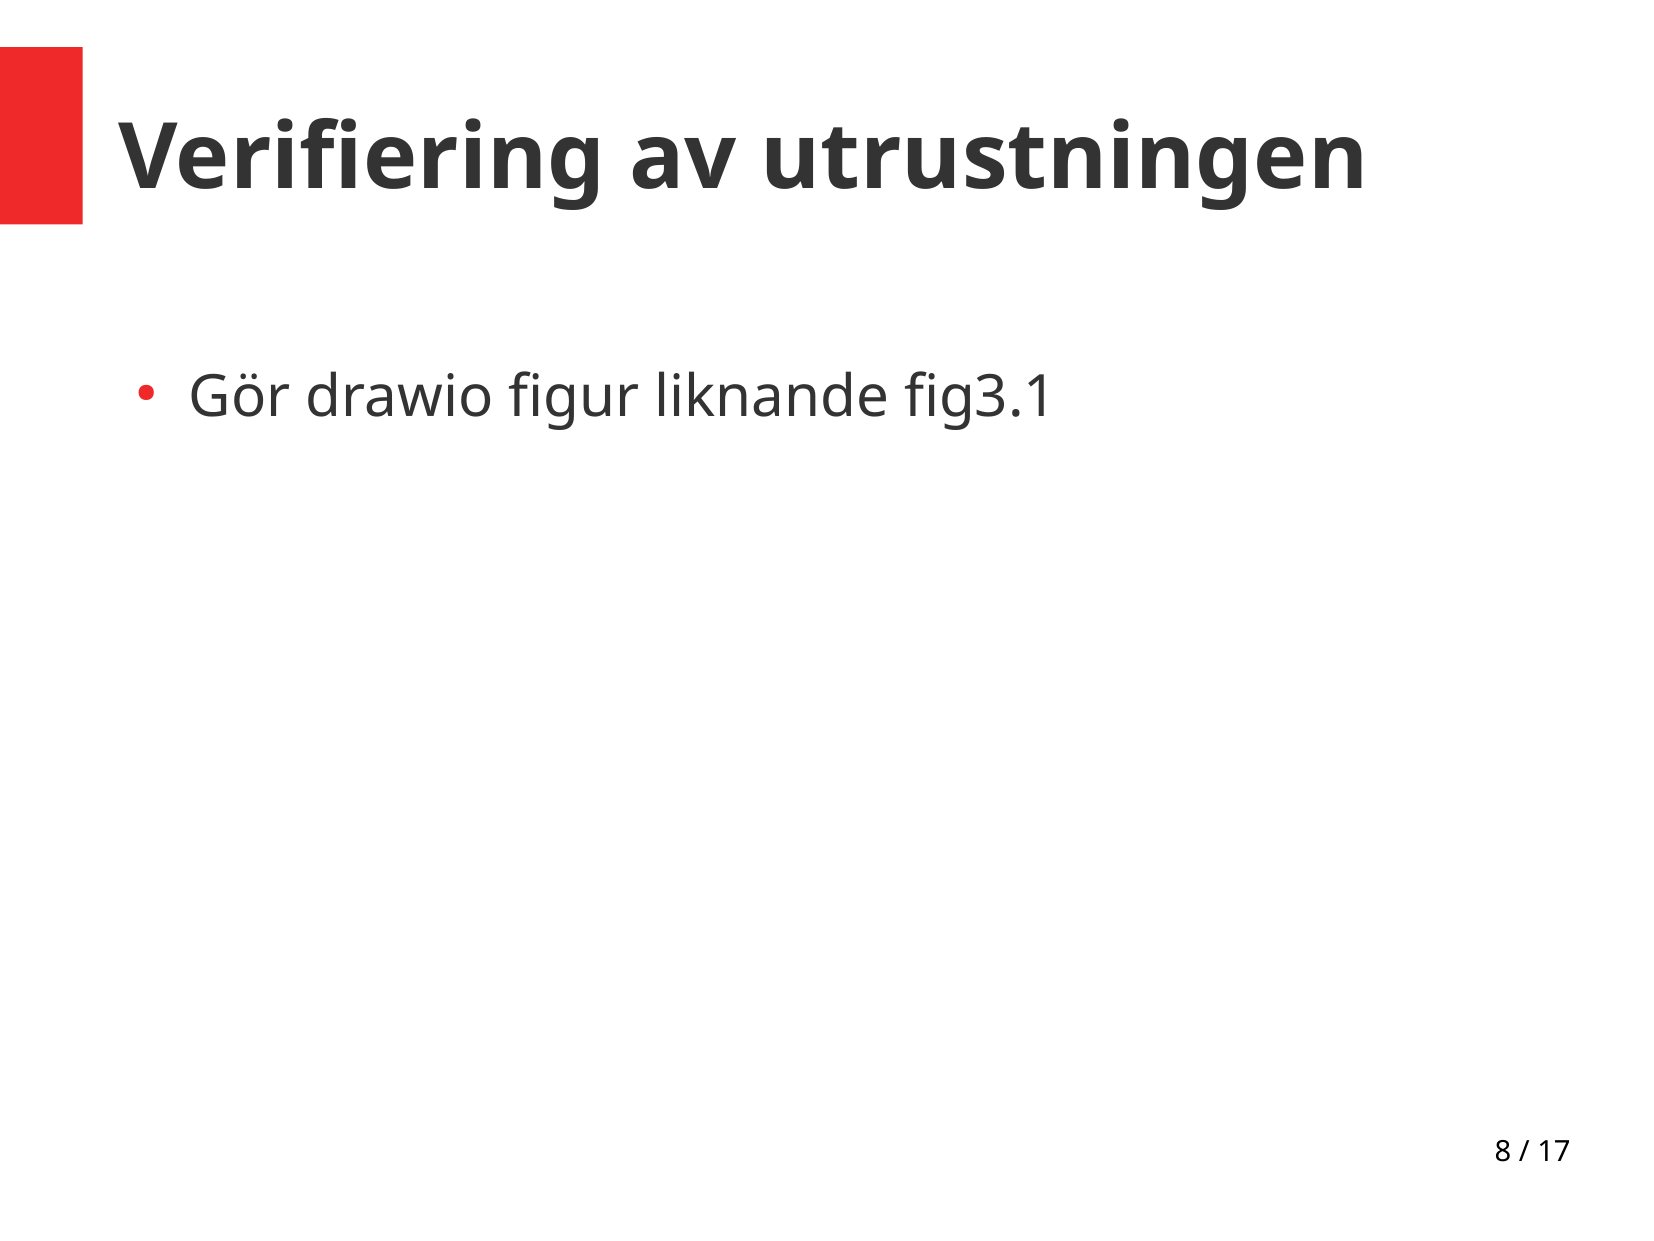

# Verifiering av utrustningen
Gör drawio figur liknande fig3.1
8